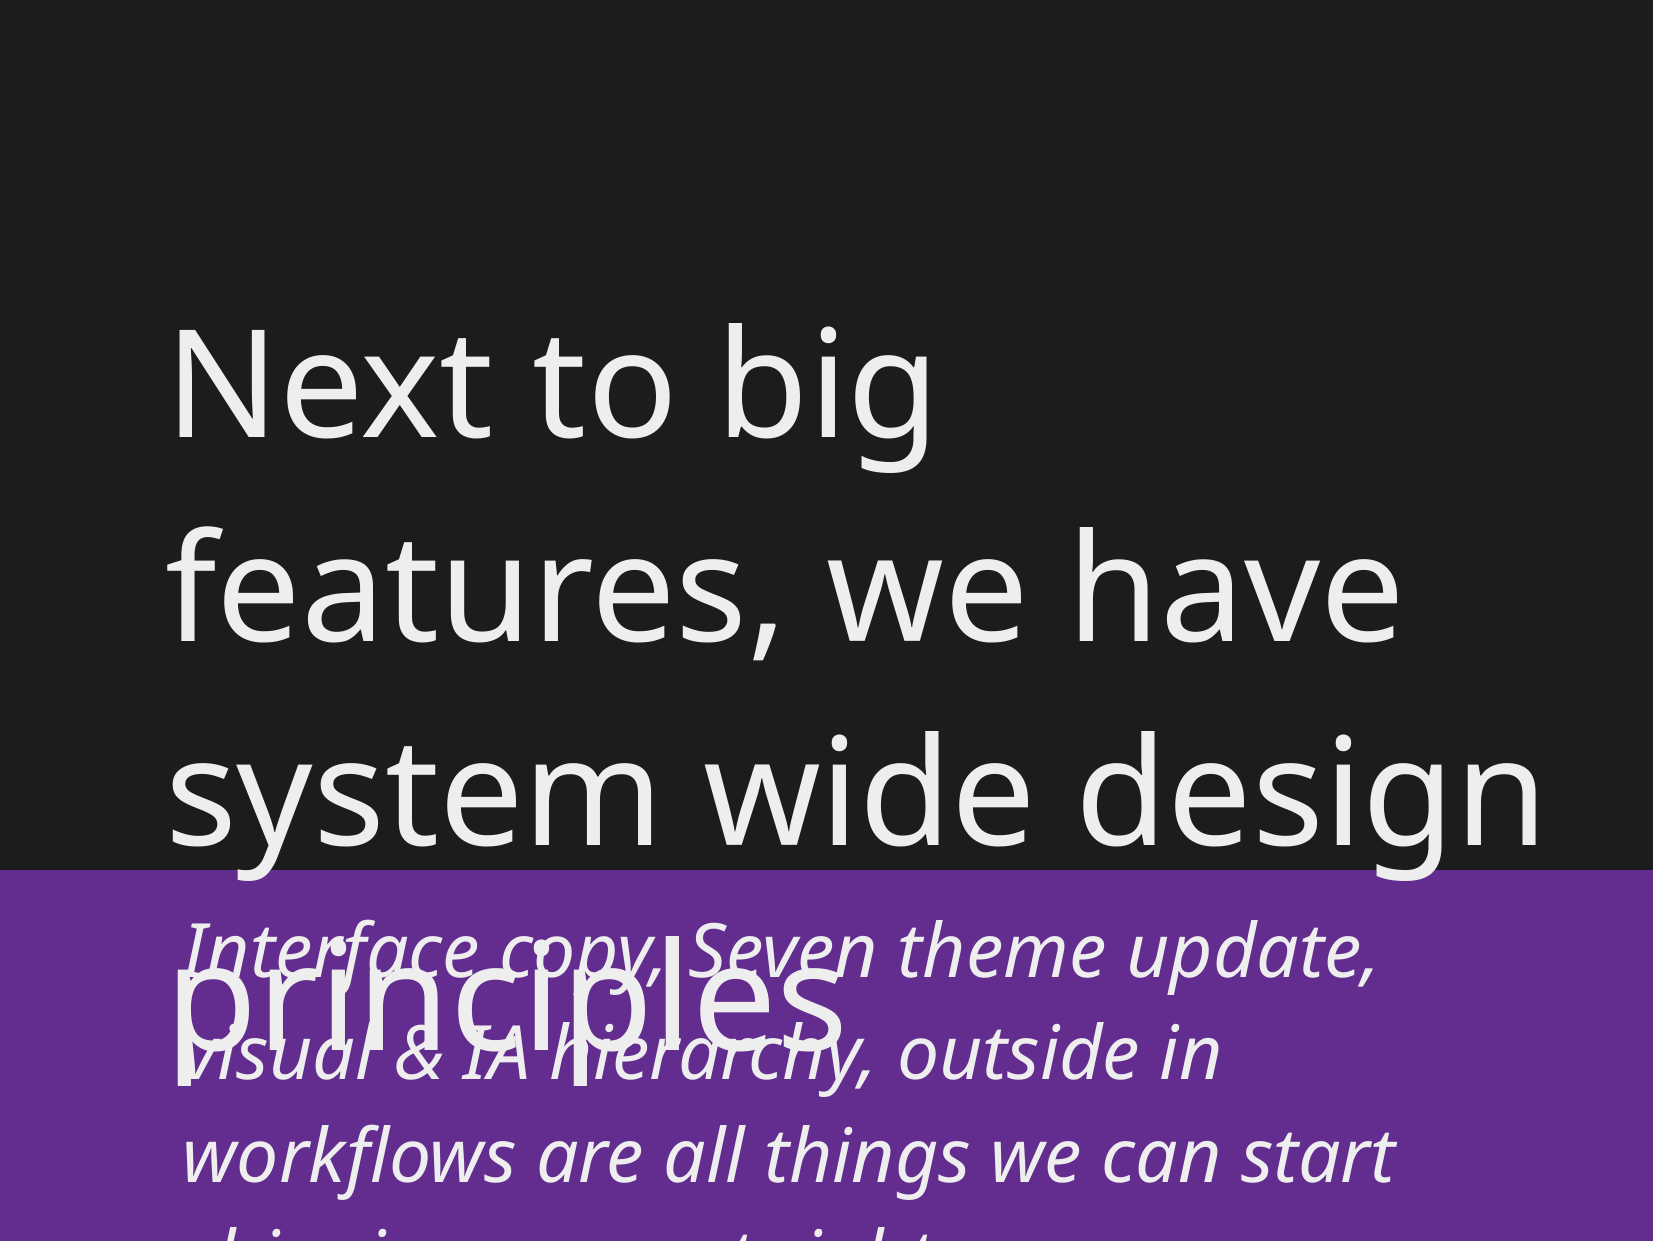

# Next to big features, we have system wide design principles
Interface copy, Seven theme update, visual & IA hierarchy, outside in workflows are all things we can start chipping away at right now.